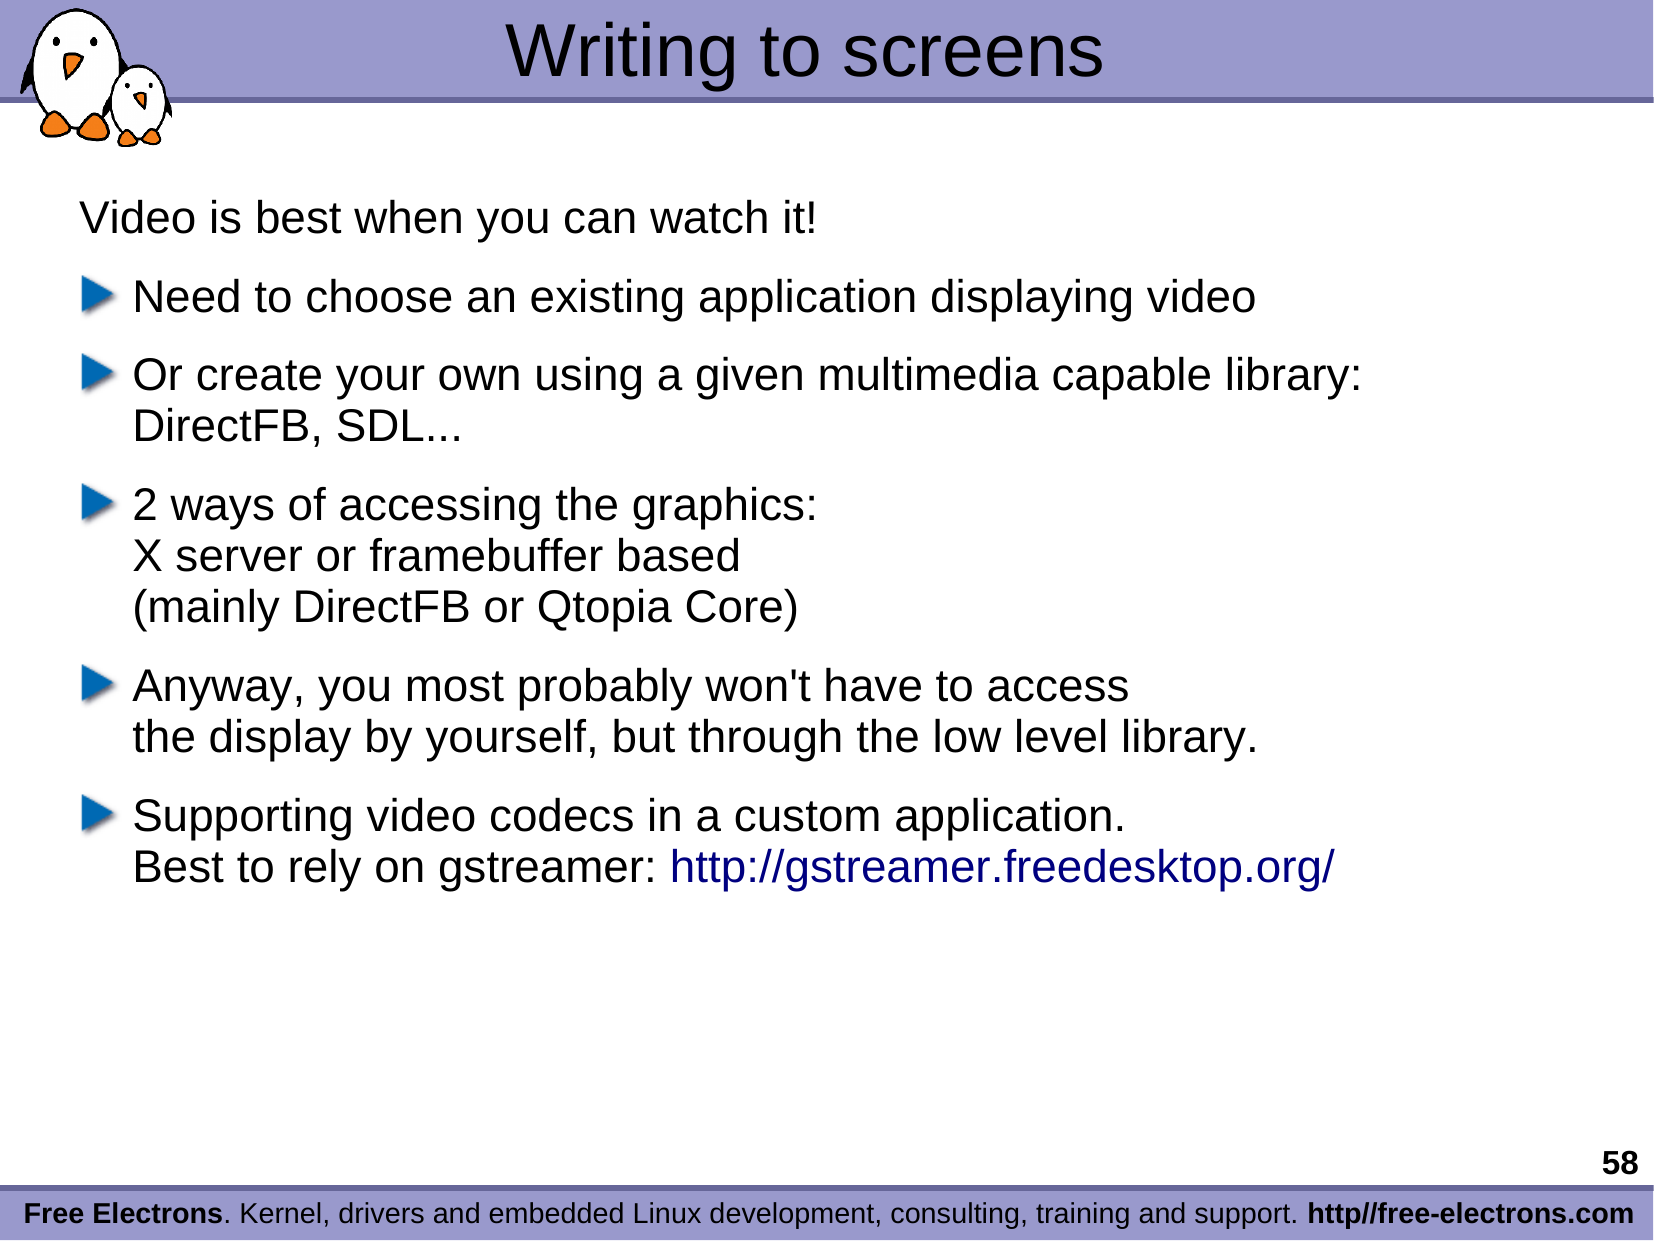

# Writing to screens
Video is best when you can watch it!
Need to choose an existing application displaying video
Or create your own using a given multimedia capable library:
DirectFB, SDL...
2 ways of accessing the graphics:
X server or framebuffer based
(mainly DirectFB or Qtopia Core)
Anyway, you most probably won't have to access
the display by yourself, but through the low level library.
Supporting video codecs in a custom application.
Best to rely on gstreamer: http://gstreamer.freedesktop.org/